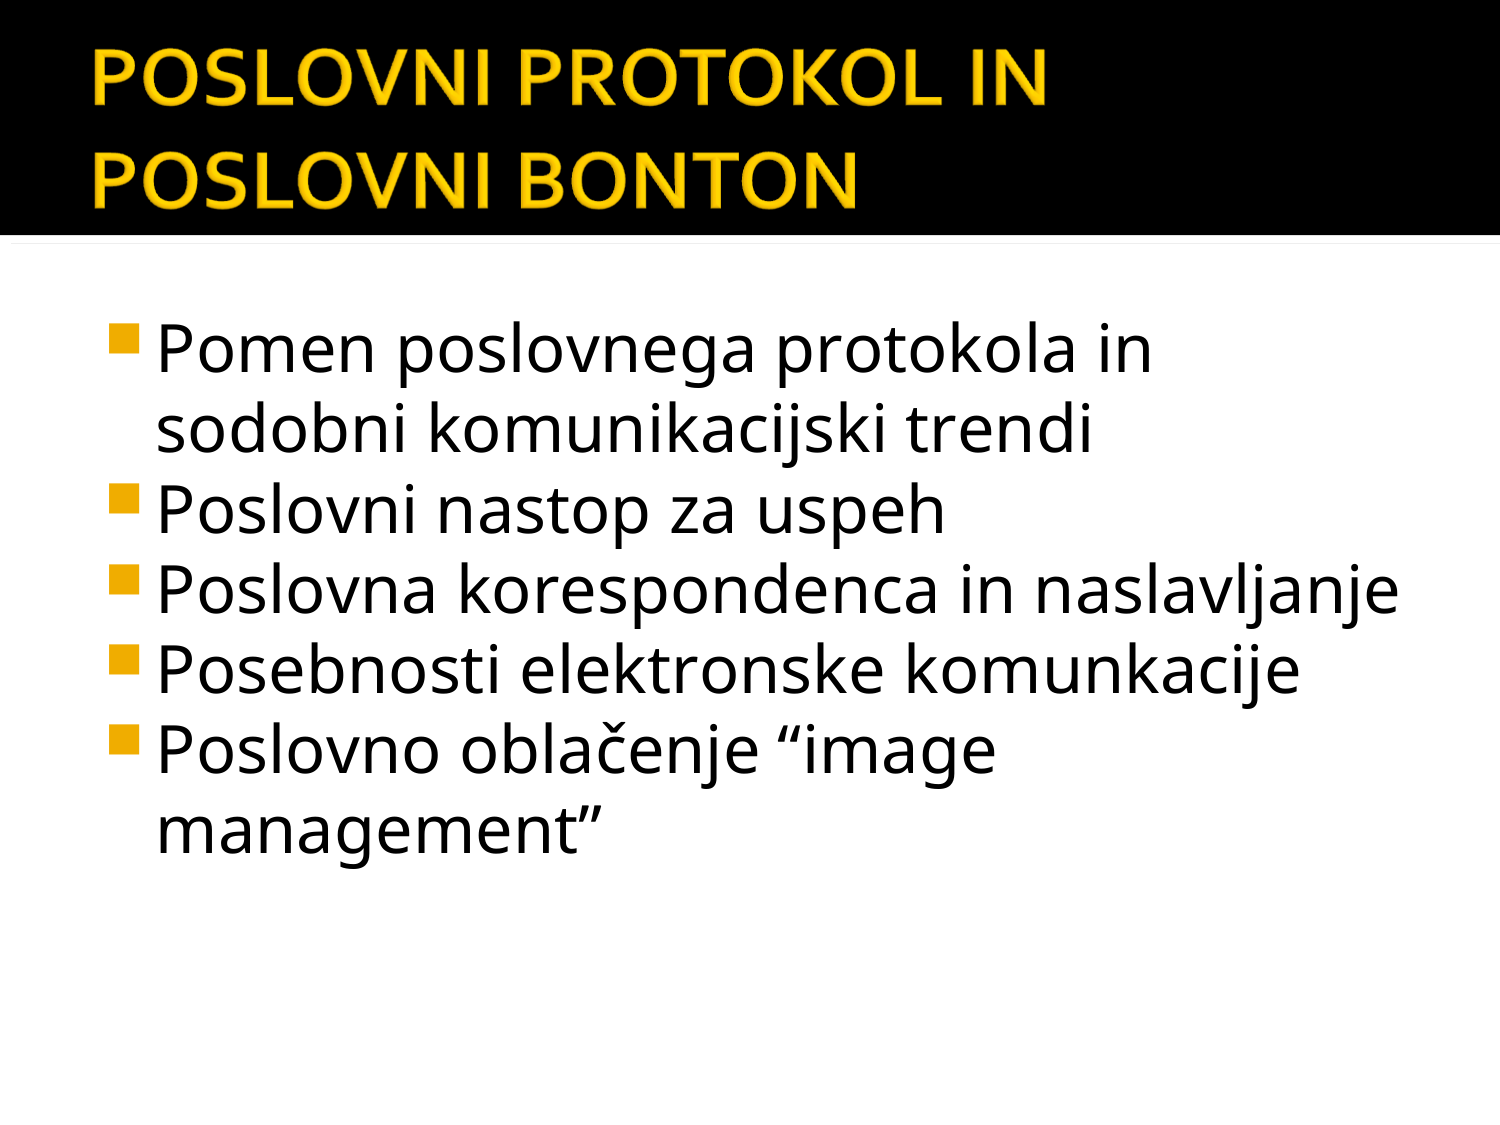

# Pomen poslovnega protokola in sodobni komunikacijski trendi
Poslovni nastop za uspeh
Poslovna korespondenca in naslavljanje
Posebnosti elektronske komunkacije
Poslovno oblačenje “image management”